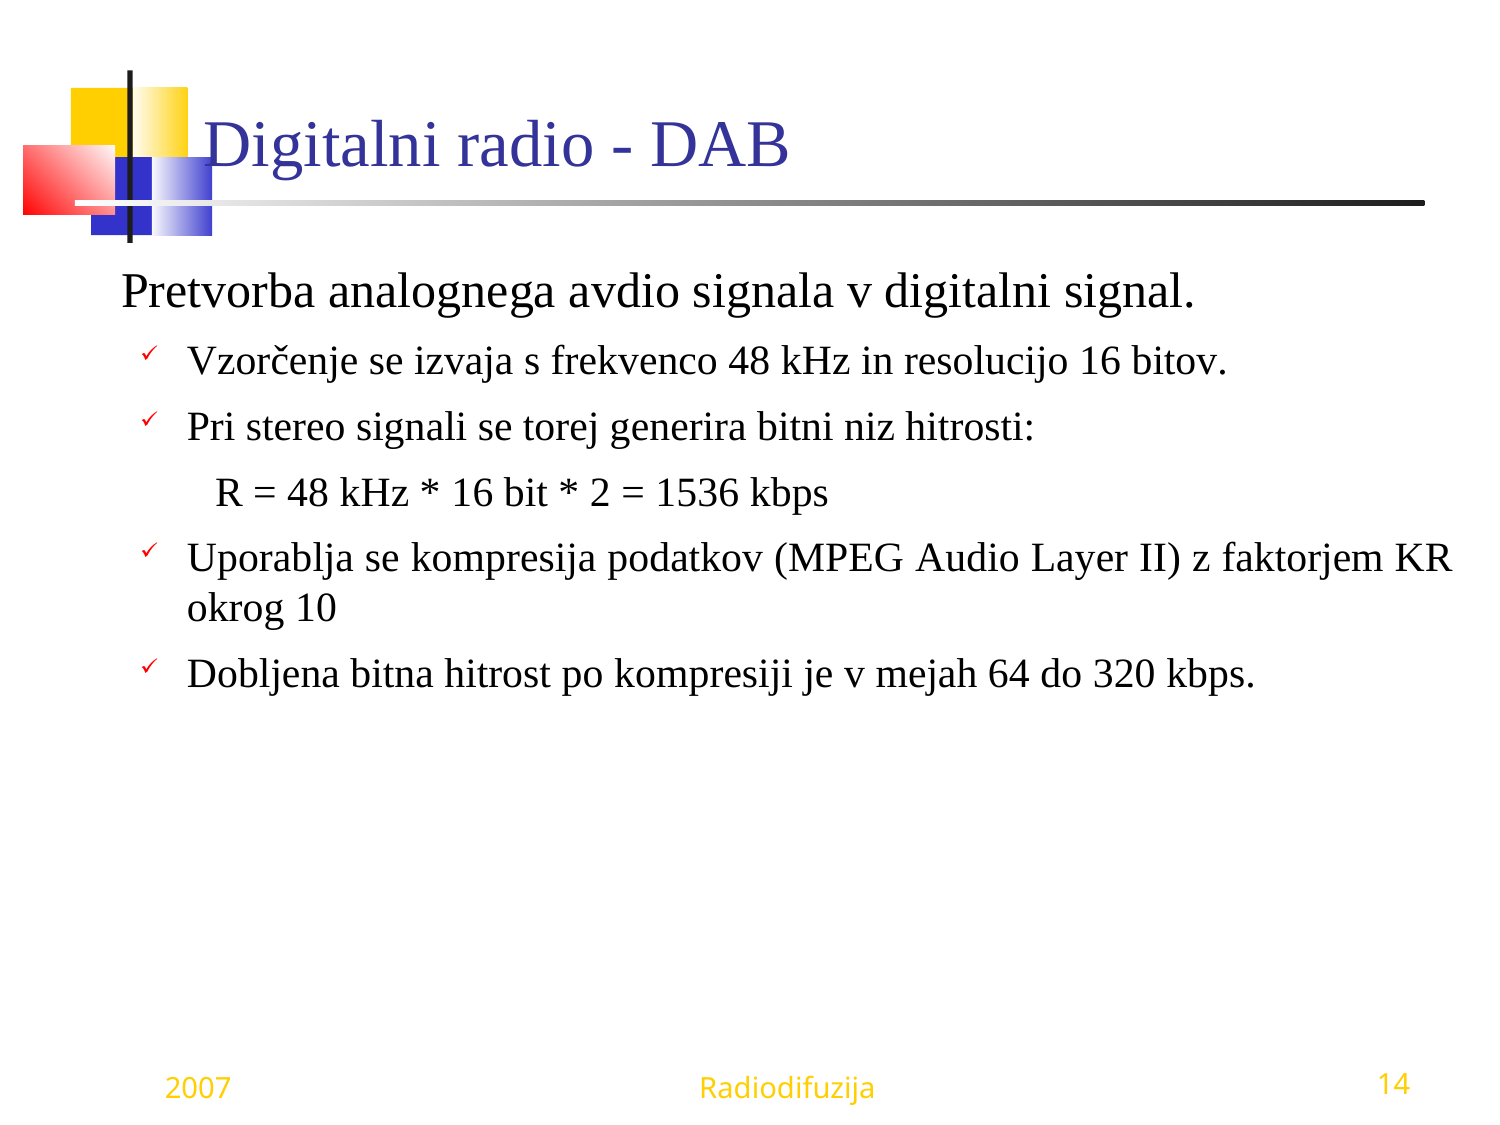

# Digitalni radio - DAB
	Pretvorba analognega avdio signala v digitalni signal.
Vzorčenje se izvaja s frekvenco 48 kHz in resolucijo 16 bitov.
Pri stereo signali se torej generira bitni niz hitrosti:
		R = 48 kHz * 16 bit * 2 = 1536 kbps
Uporablja se kompresija podatkov (MPEG Audio Layer II) z faktorjem KR okrog 10
Dobljena bitna hitrost po kompresiji je v mejah 64 do 320 kbps.
2007
Radiodifuzija